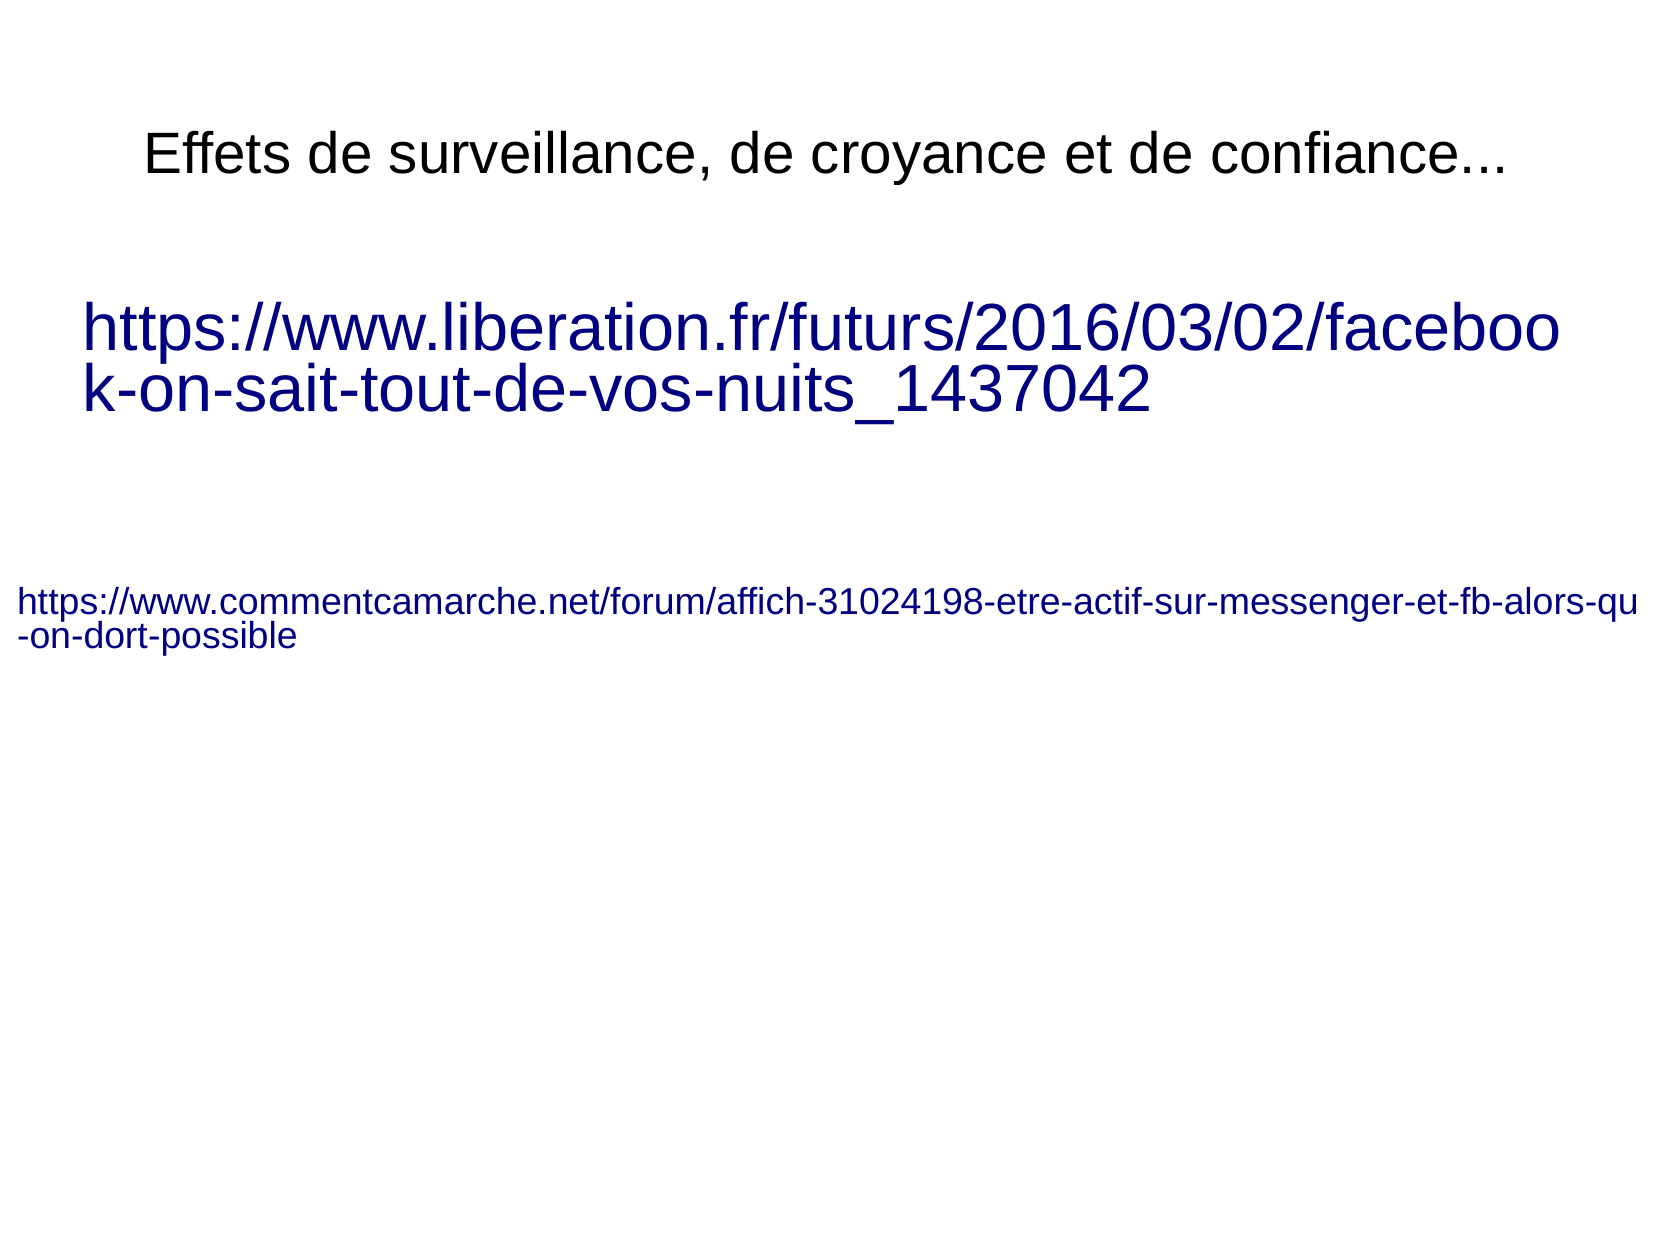

# Effets de surveillance, de croyance et de confiance...
https://www.liberation.fr/futurs/2016/03/02/facebook-on-sait-tout-de-vos-nuits_1437042
https://www.commentcamarche.net/forum/affich-31024198-etre-actif-sur-messenger-et-fb-alors-qu-on-dort-possible